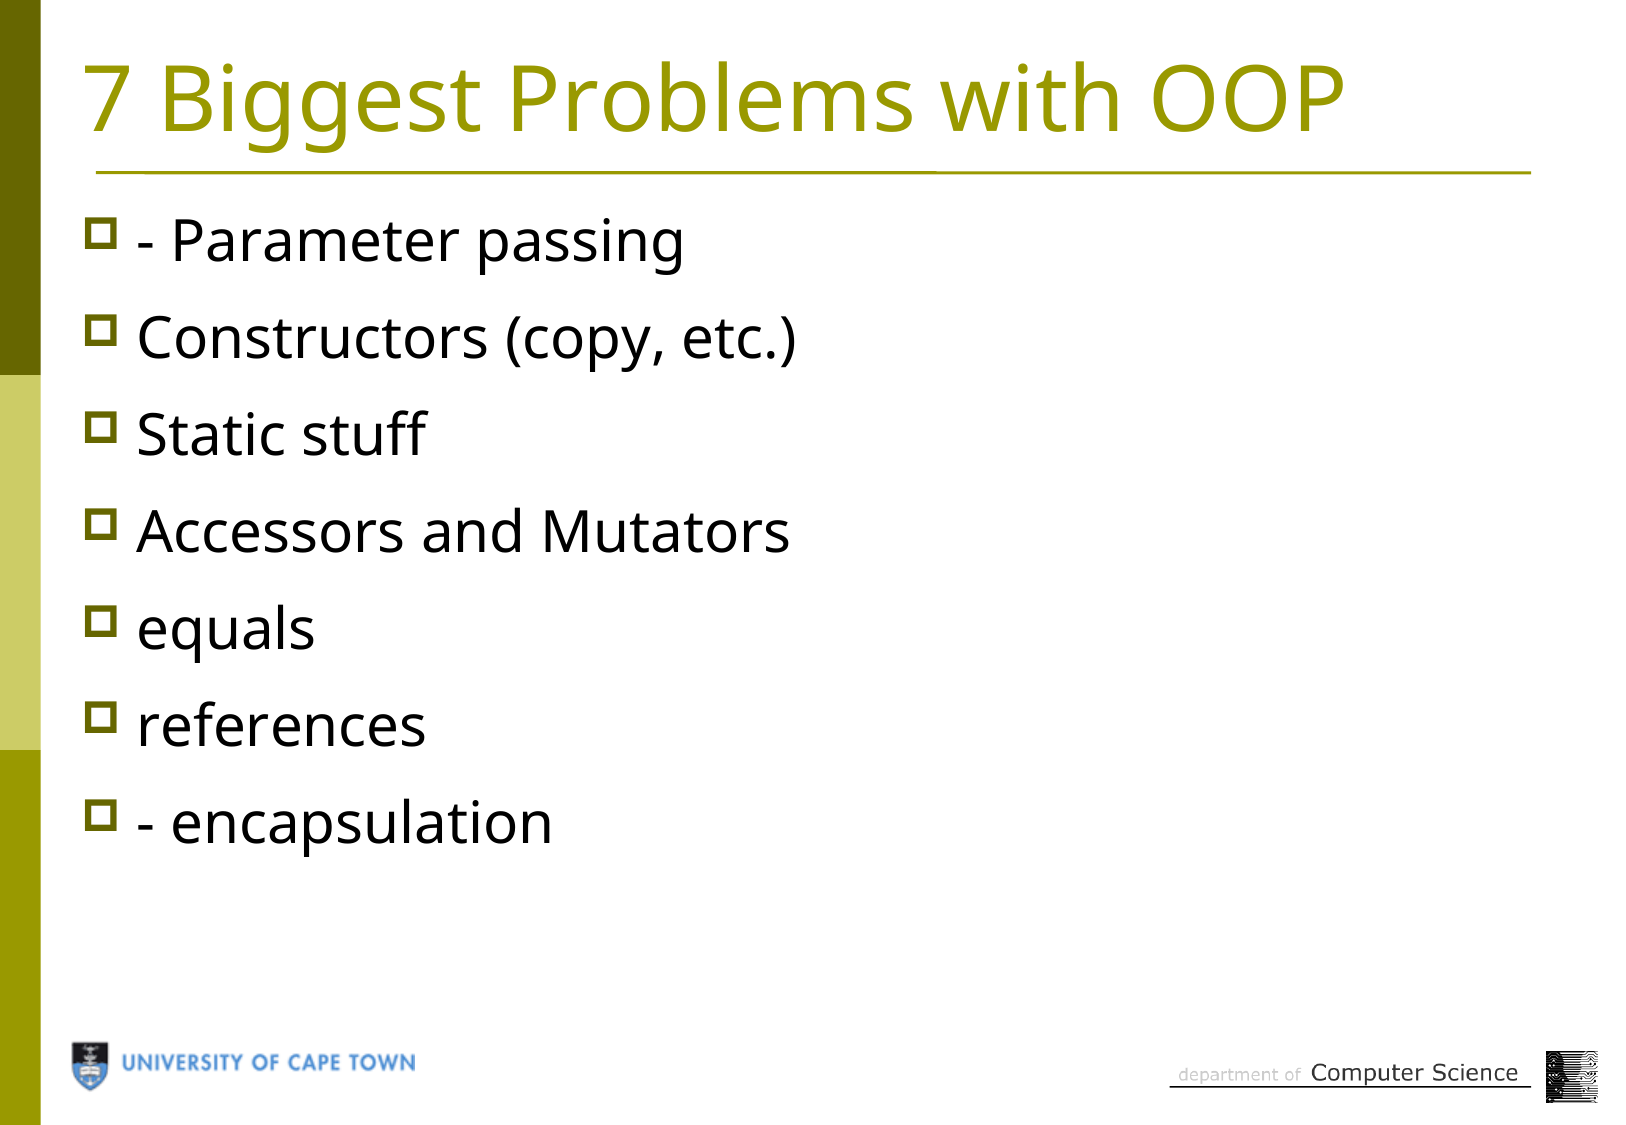

# 7 Biggest Problems with OOP
- Parameter passing
Constructors (copy, etc.)
Static stuff
Accessors and Mutators
equals
references
- encapsulation